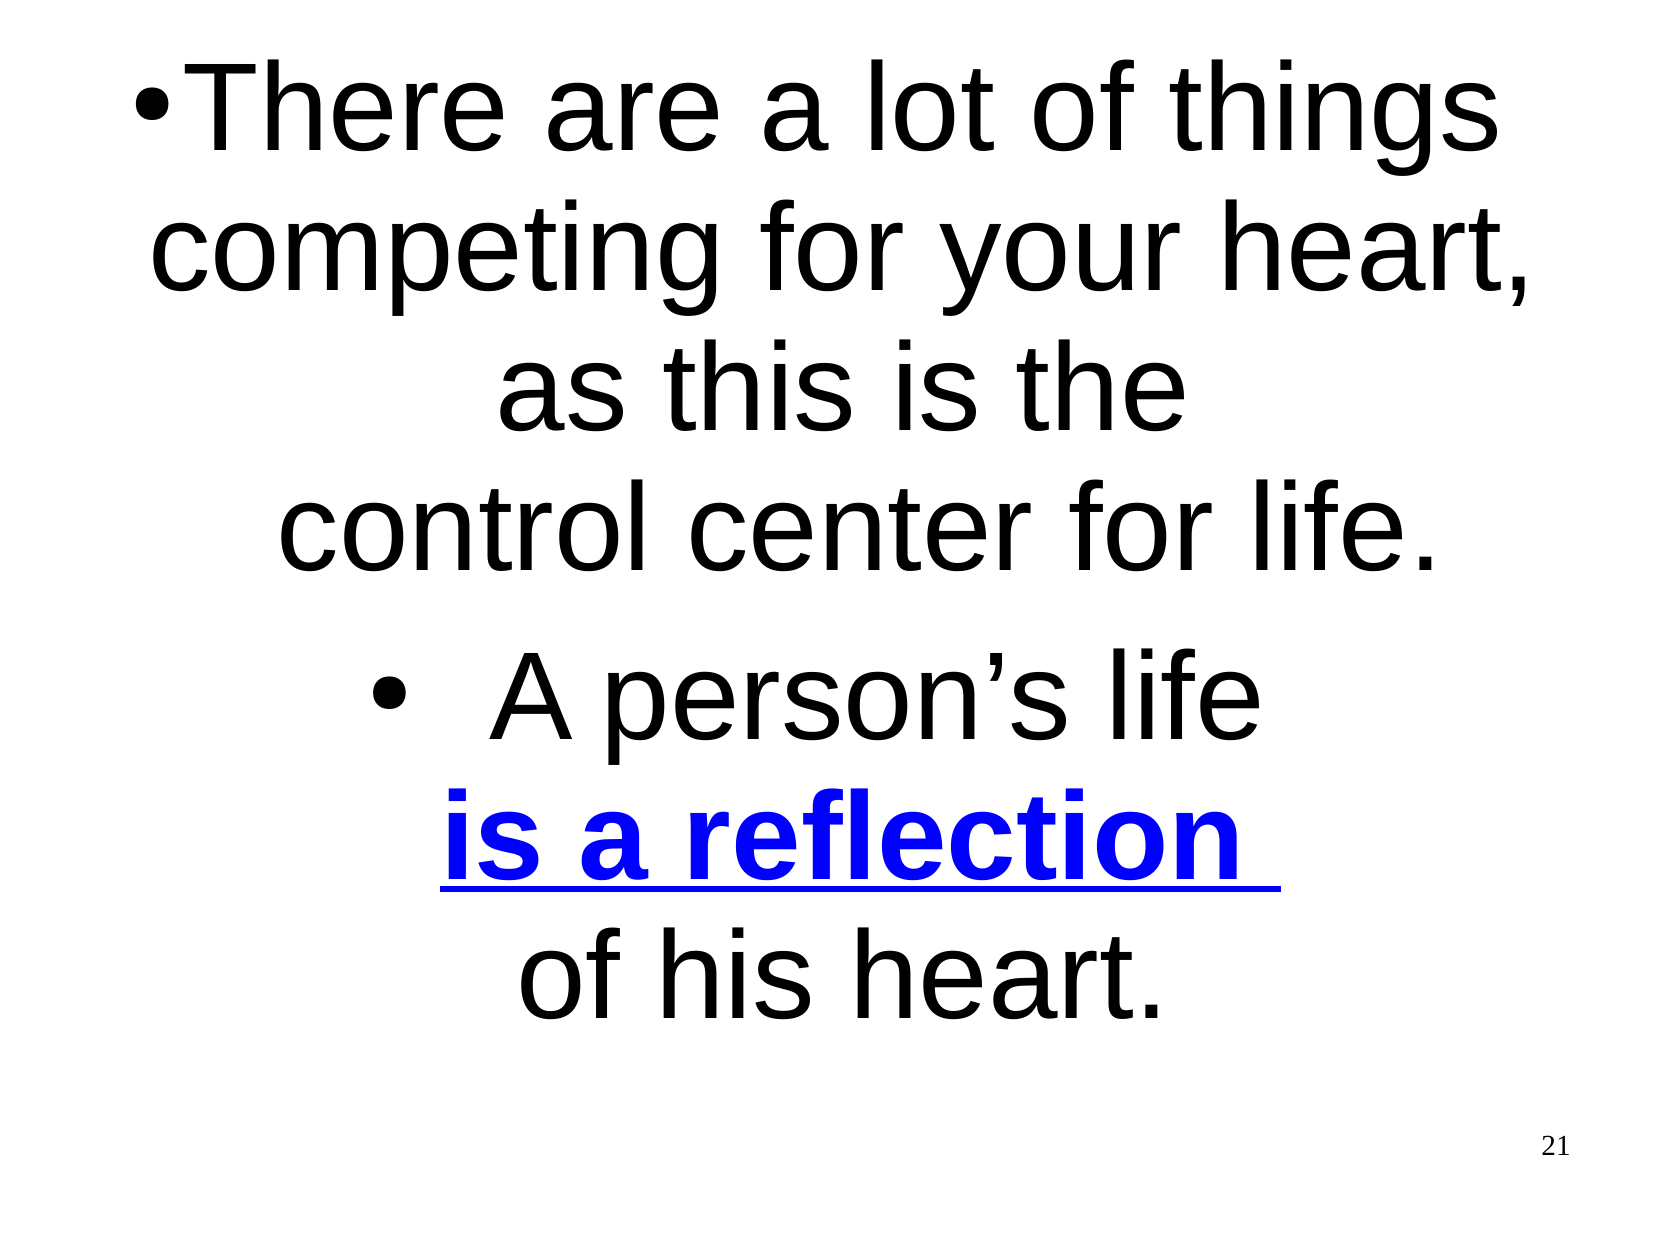

# There are a lot of things competing for your heart, as this is the control center for life.
 A person’s life
is a reflection
of his heart.
21